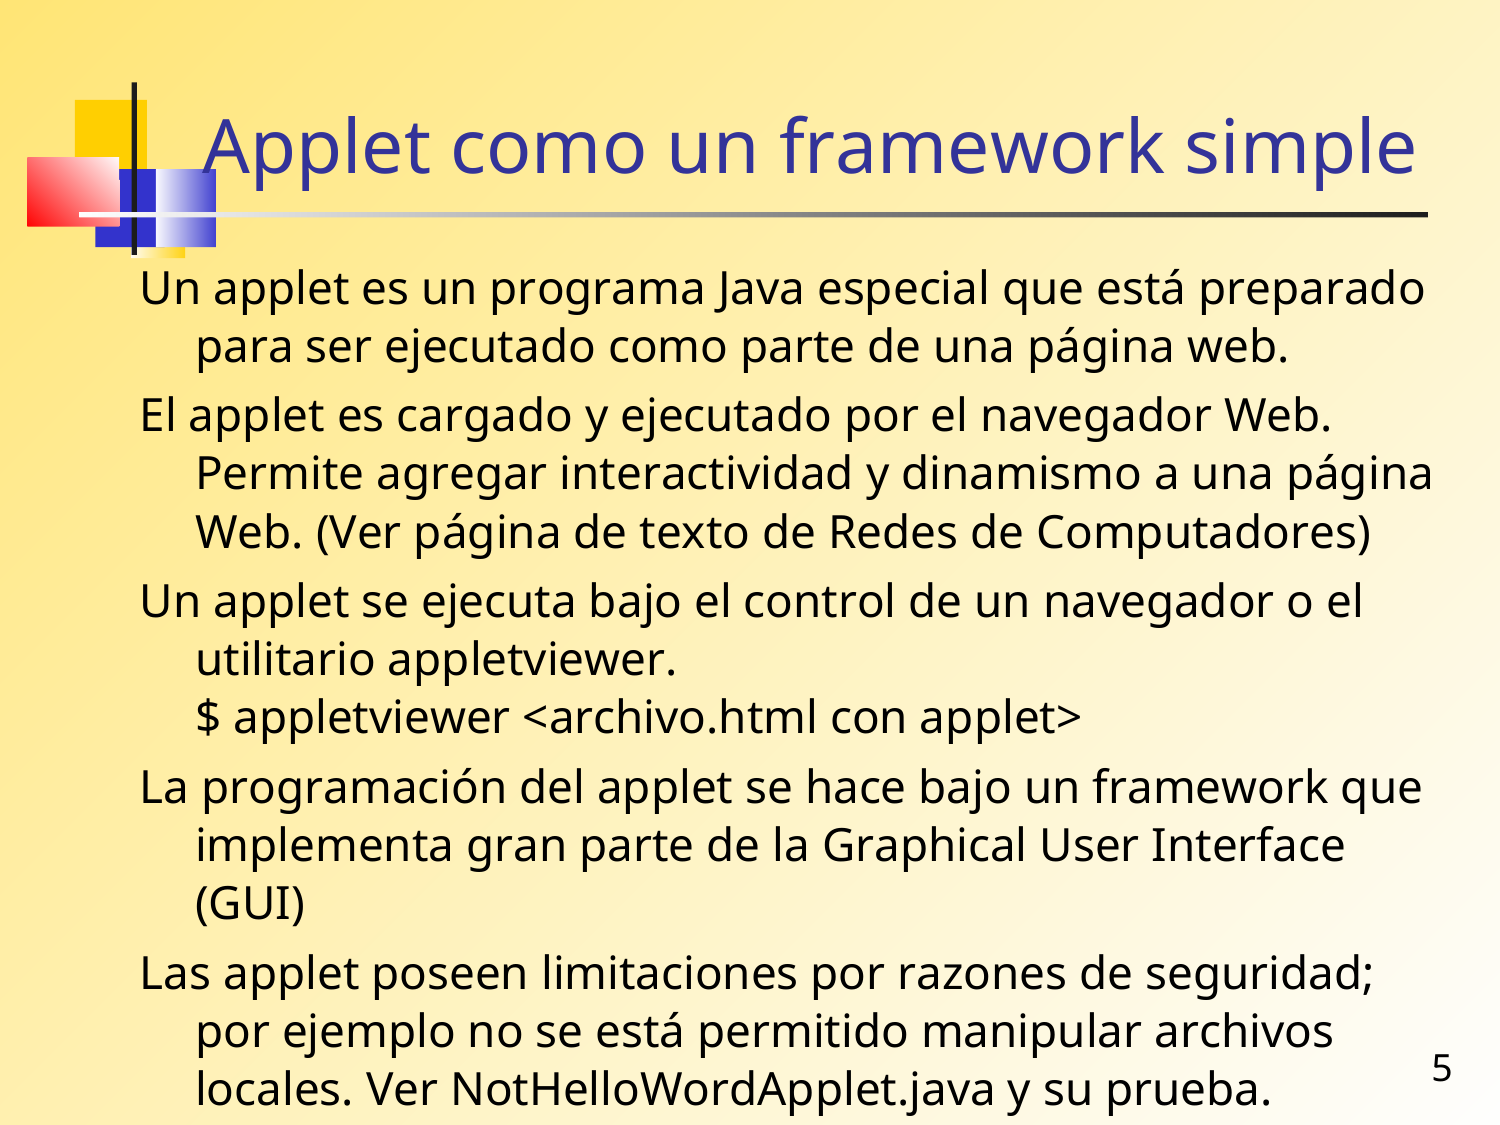

# Applet como un framework simple
Un applet es un programa Java especial que está preparado para ser ejecutado como parte de una página web.
El applet es cargado y ejecutado por el navegador Web. Permite agregar interactividad y dinamismo a una página Web. (Ver página de texto de Redes de Computadores)‏
Un applet se ejecuta bajo el control de un navegador o el utilitario appletviewer.
$ appletviewer <archivo.html con applet>
La programación del applet se hace bajo un framework que implementa gran parte de la Graphical User Interface (GUI)‏
Las applet poseen limitaciones por razones de seguridad; por ejemplo no se está permitido manipular archivos locales. Ver NotHelloWordApplet.java y su prueba.
Ver TumbleItem.java y su prueba